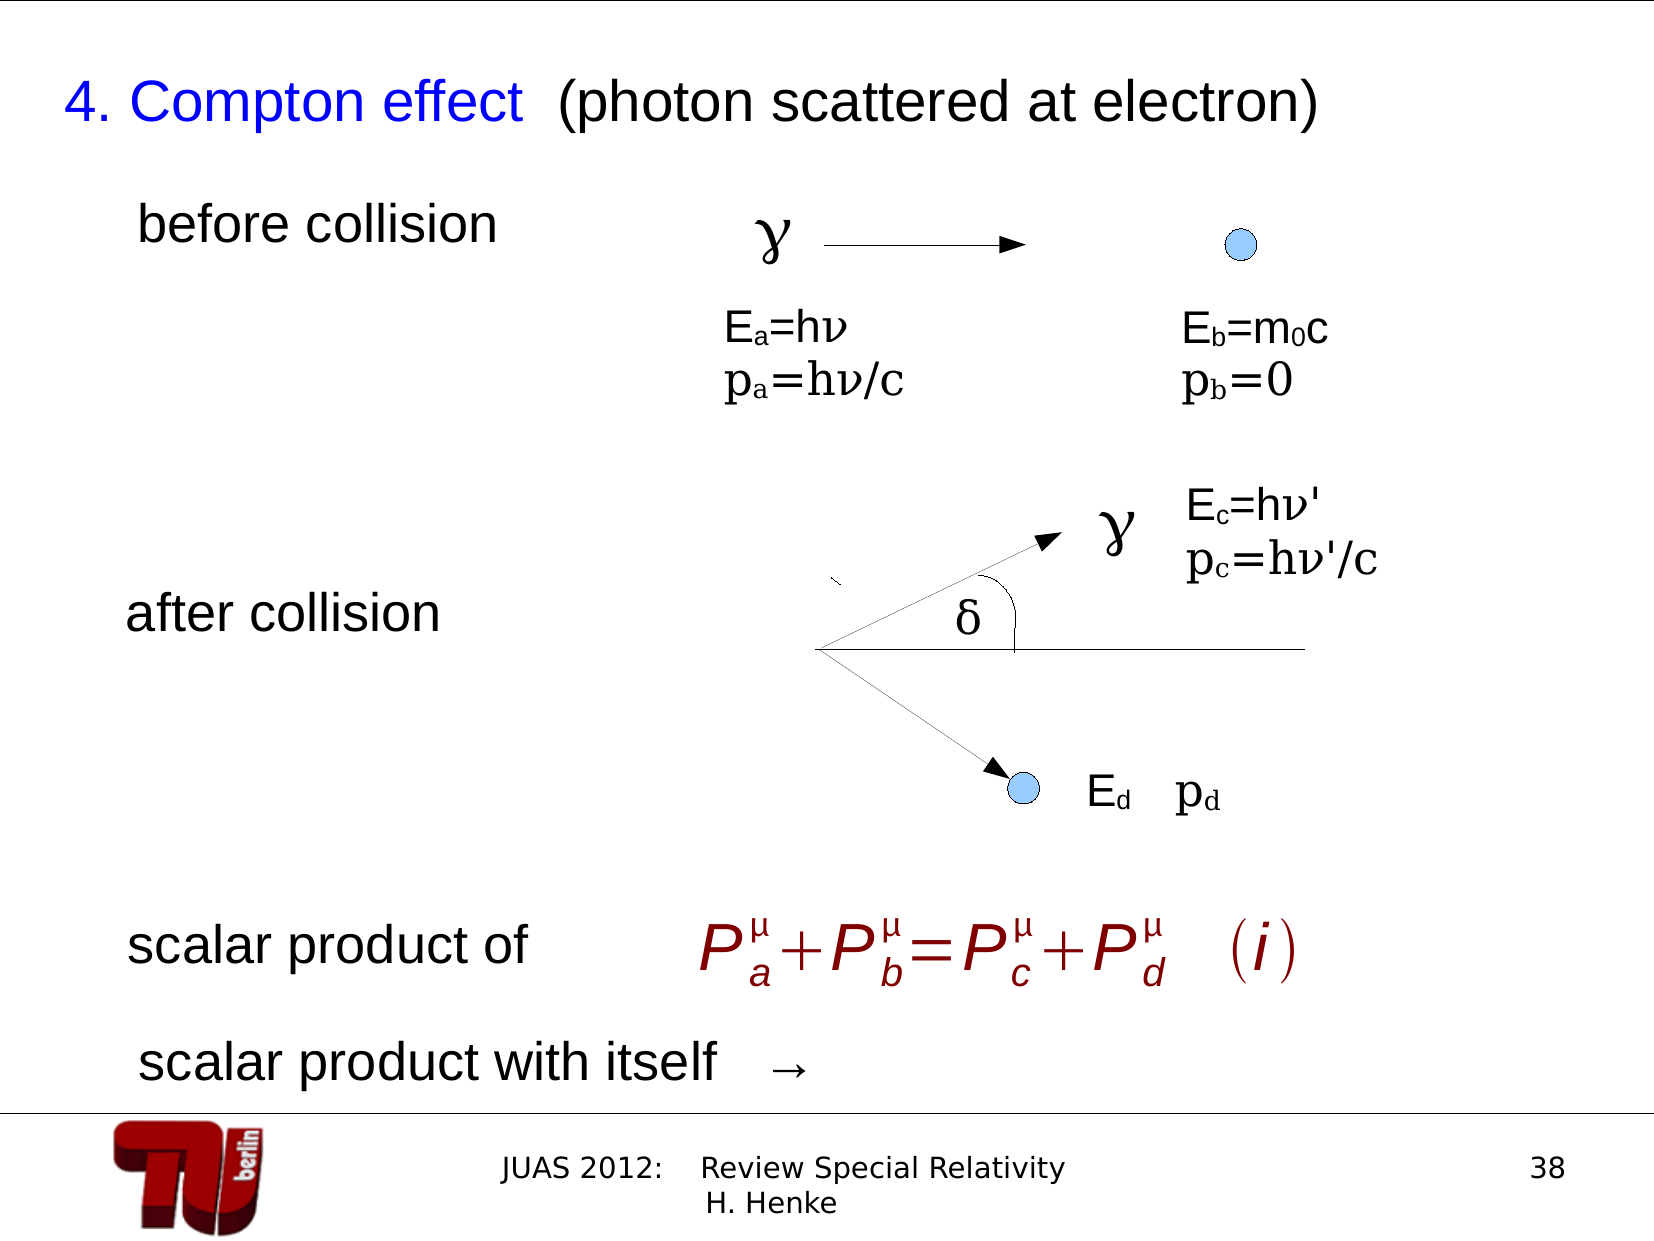

4. Compton effect (photon scattered at electron)
before collision
Ea=hν
pa=hν/c
Eb=m0c
pb=0
Ec=hν'
pc=hν'/c
after collision
δ
Ed pd
scalar product of
scalar product with itself →
38